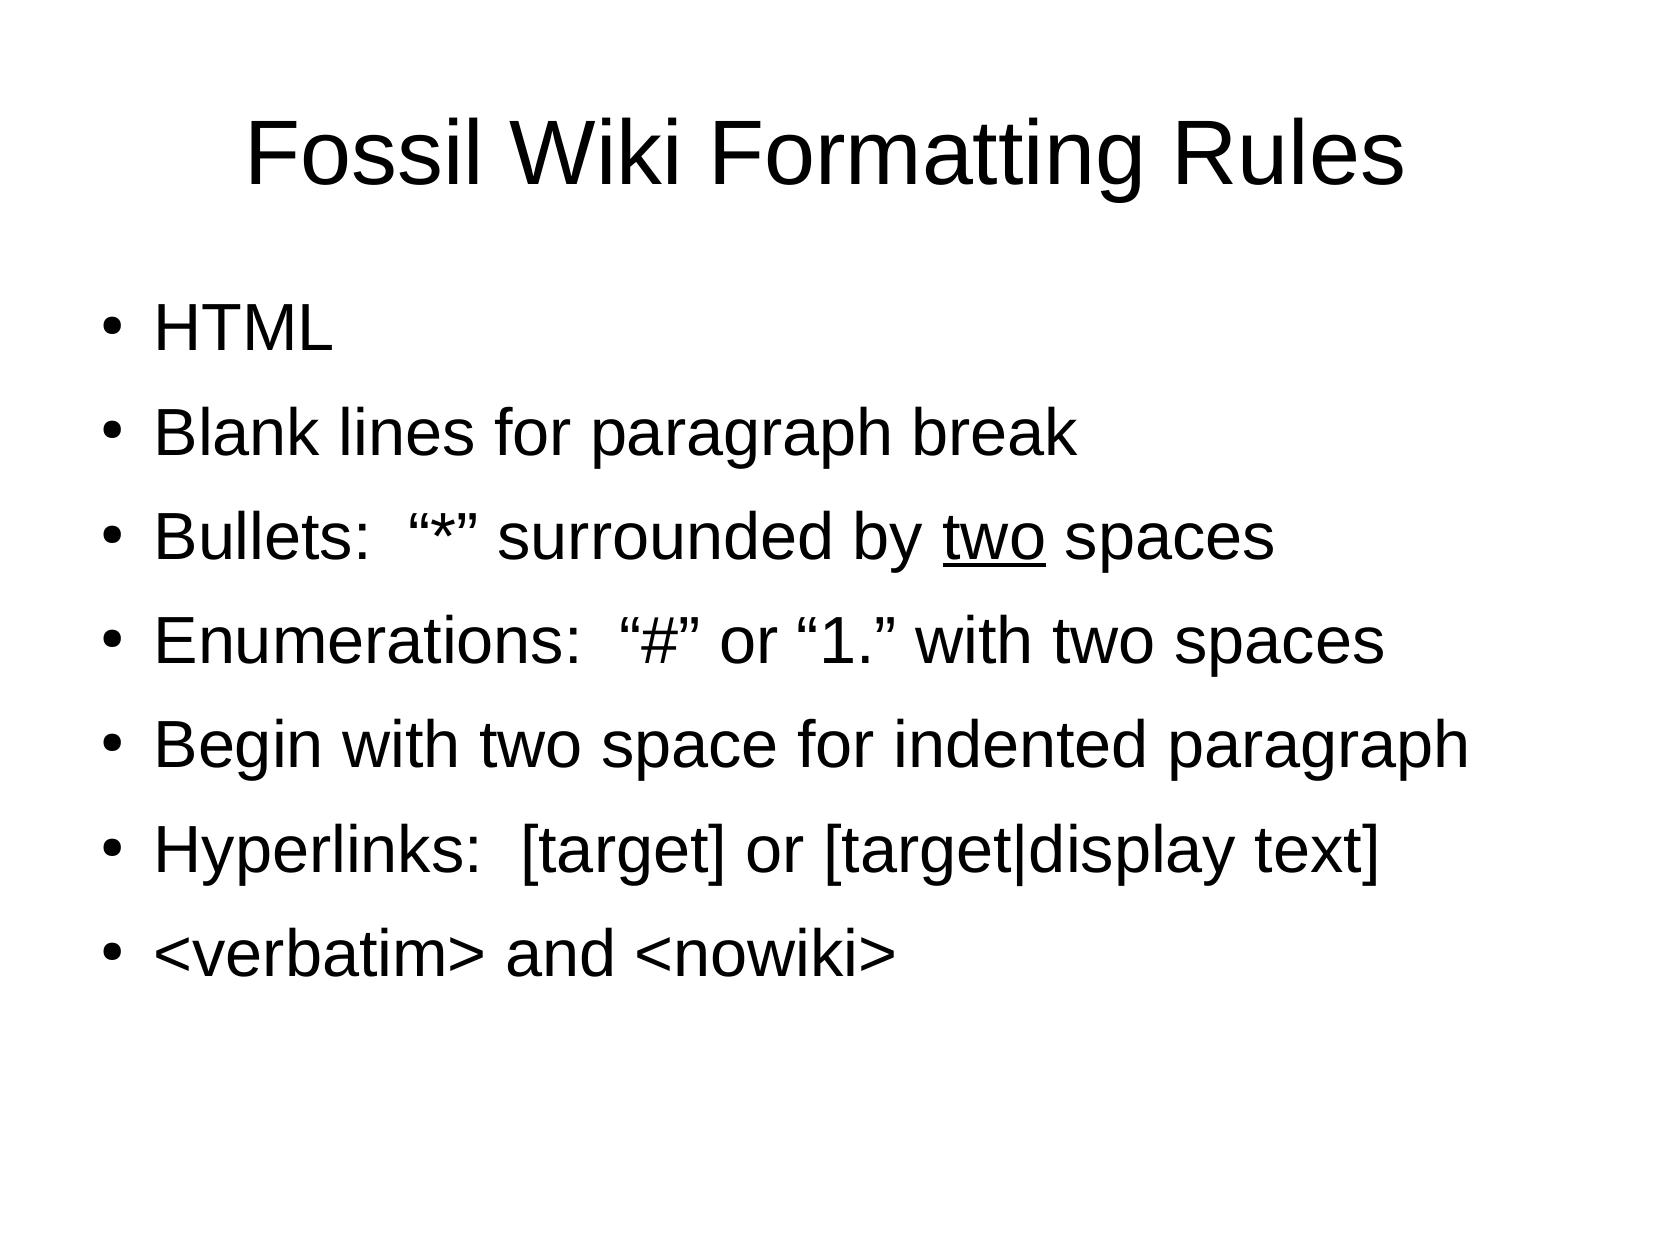

# Fossil Wiki Formatting Rules
HTML
Blank lines for paragraph break
Bullets: “*” surrounded by two spaces
Enumerations: “#” or “1.” with two spaces
Begin with two space for indented paragraph
Hyperlinks: [target] or [target|display text]
<verbatim> and <nowiki>